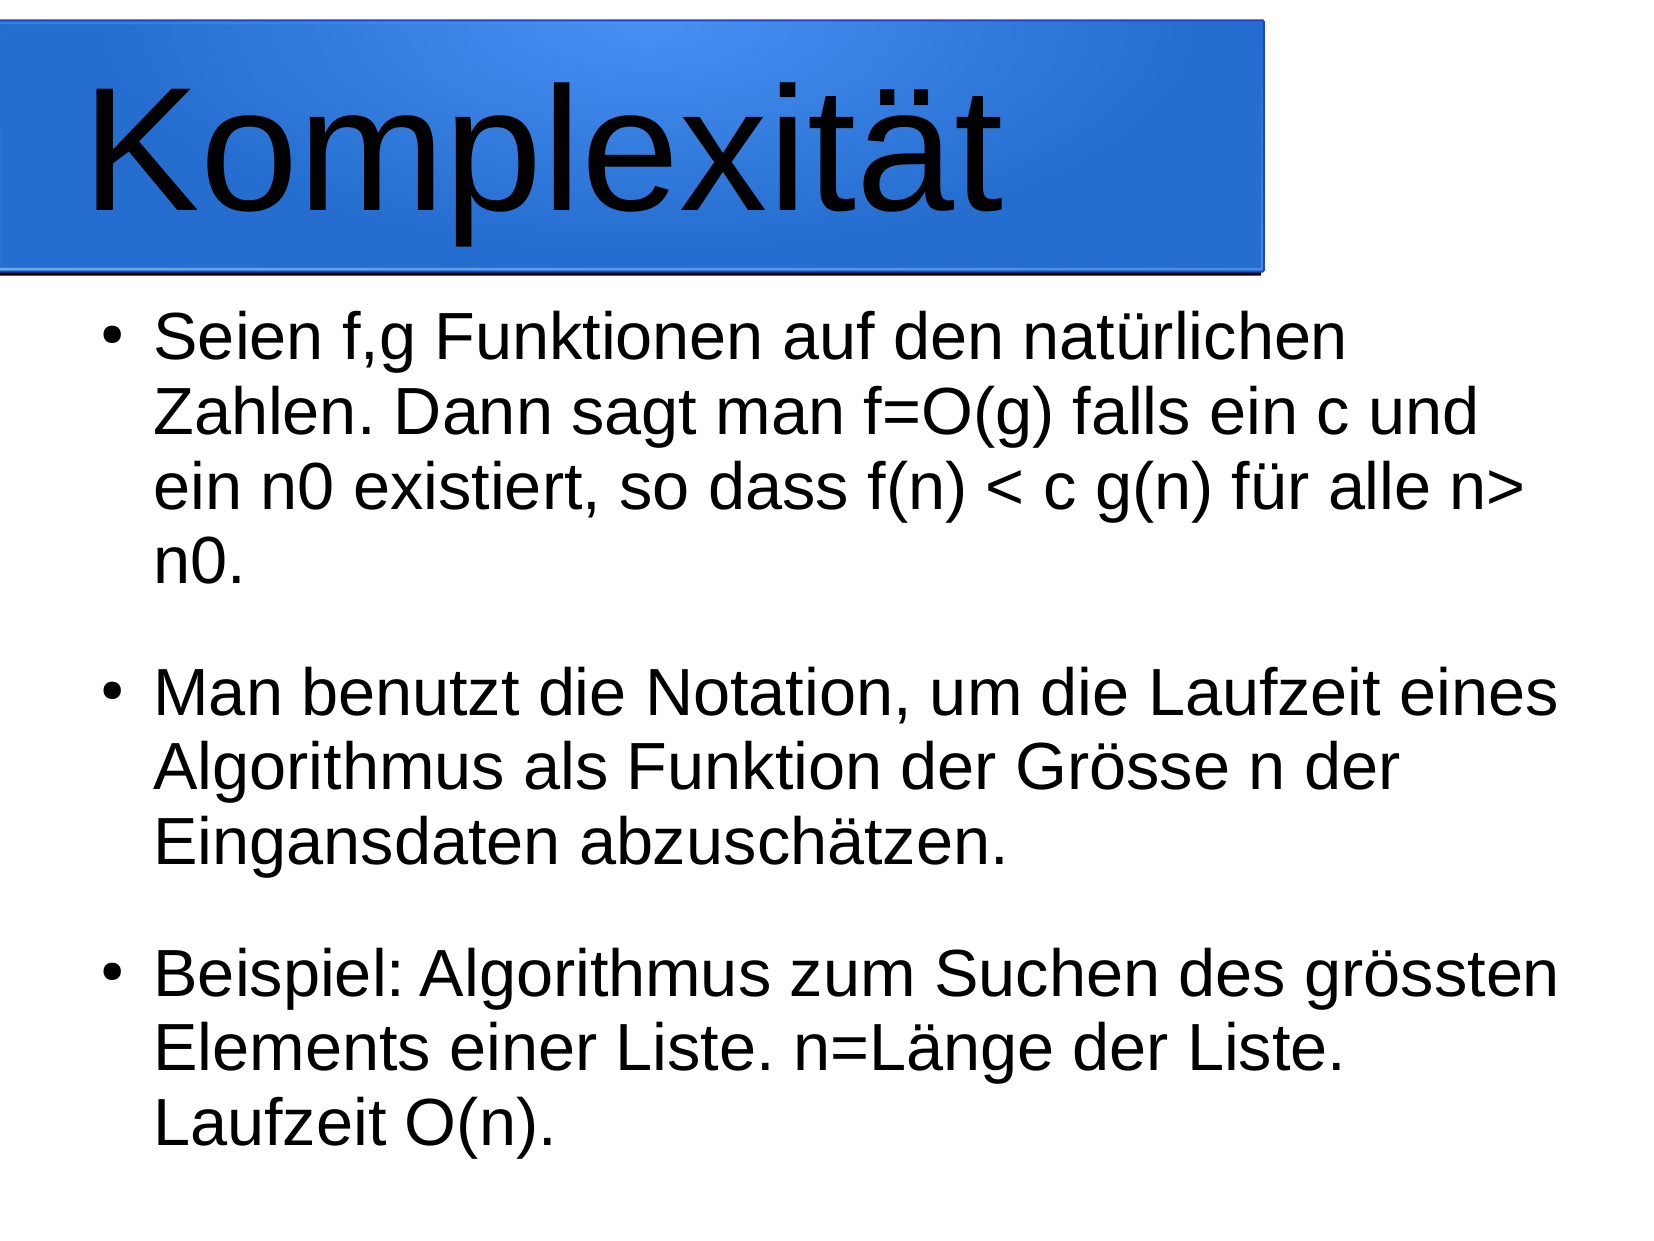

# Komplexität
Seien f,g Funktionen auf den natürlichen Zahlen. Dann sagt man f=O(g) falls ein c und ein n0 existiert, so dass f(n) < c g(n) für alle n> n0.
Man benutzt die Notation, um die Laufzeit eines Algorithmus als Funktion der Grösse n der Eingansdaten abzuschätzen.
Beispiel: Algorithmus zum Suchen des grössten Elements einer Liste. n=Länge der Liste. Laufzeit O(n).